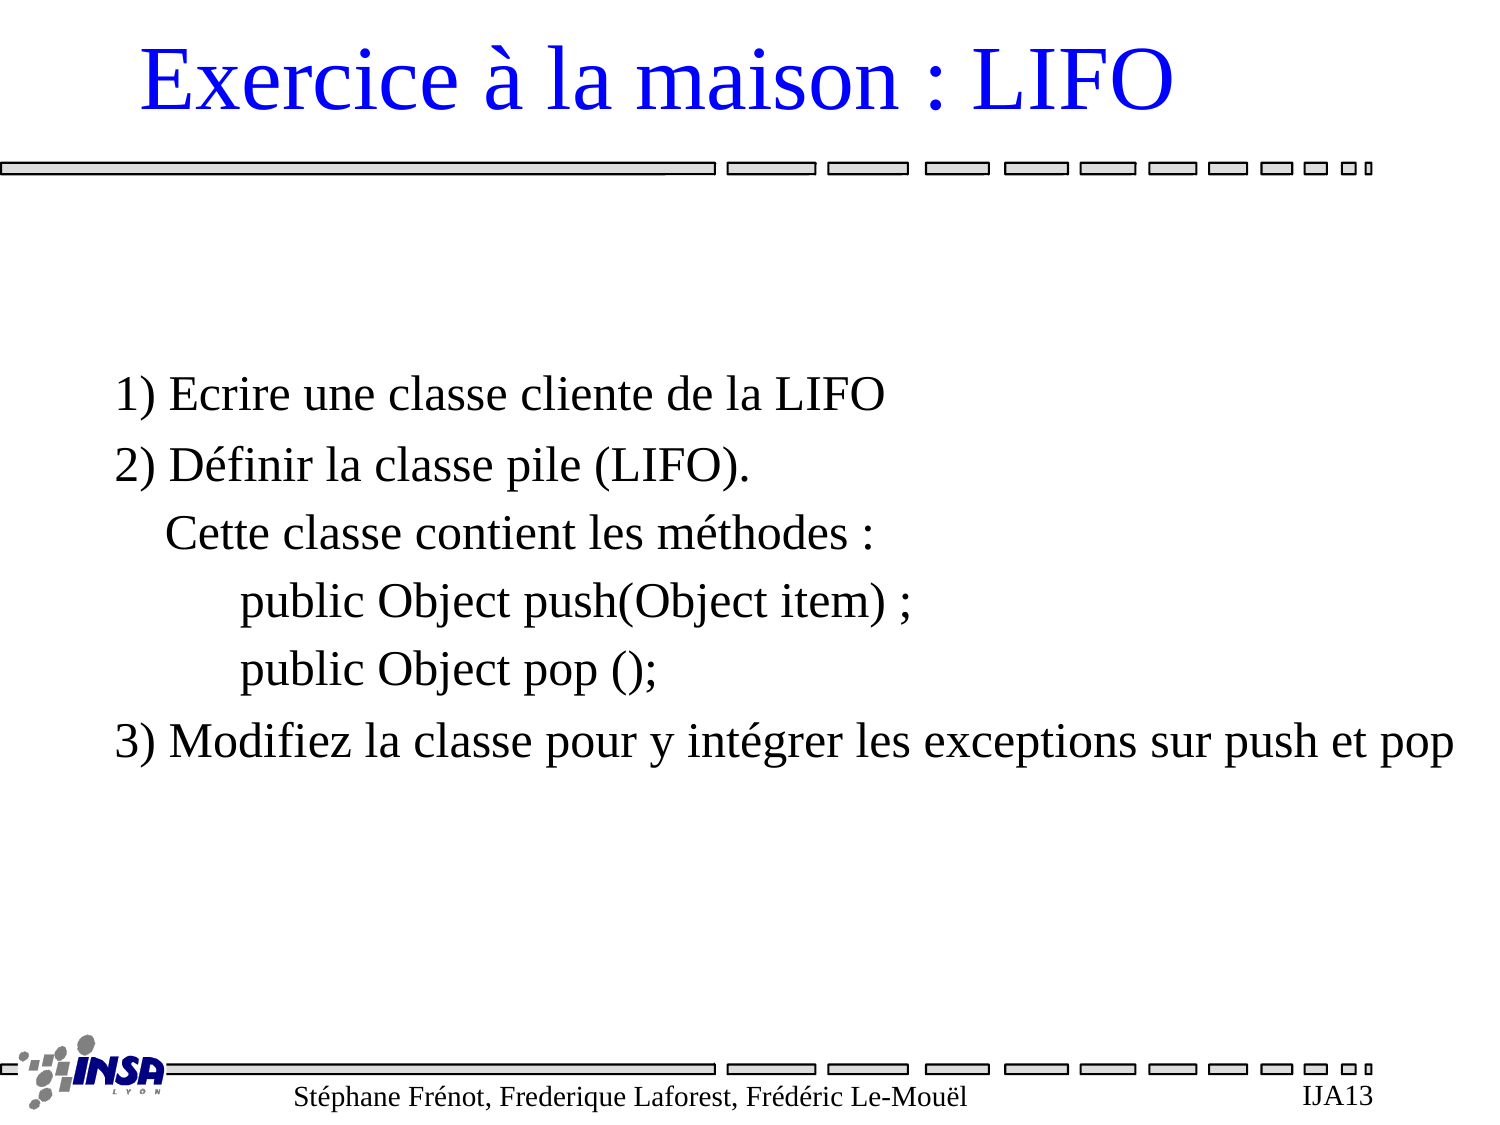

# Exercice à la maison : LIFO
	1) Ecrire une classe cliente de la LIFO
	2) Définir la classe pile (LIFO).
Cette classe contient les méthodes :
	public Object push(Object item) ;
	public Object pop ();
	3) Modifiez la classe pour y intégrer les exceptions sur push et pop